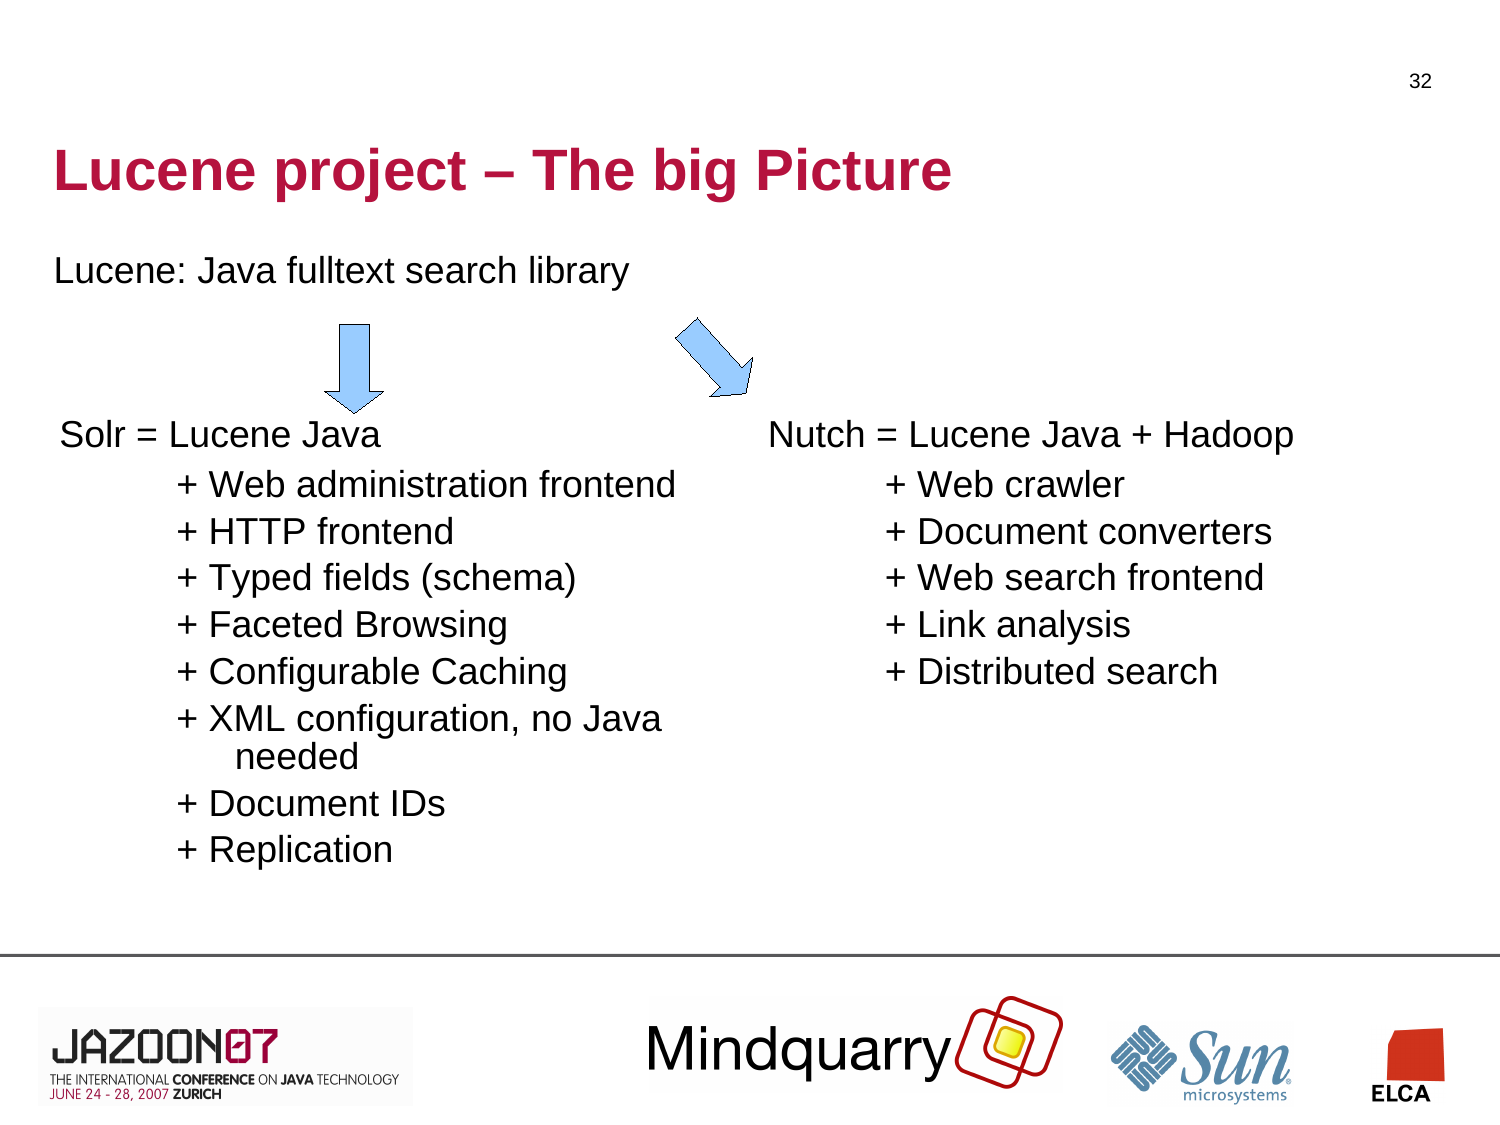

32
# Lucene project – The big Picture
Lucene: Java fulltext search library
Solr = Lucene Java
+ Web administration frontend
+ HTTP frontend
+ Typed fields (schema)
+ Faceted Browsing
+ Configurable Caching
+ XML configuration, no Java needed
+ Document IDs
+ Replication
Nutch = Lucene Java + Hadoop
+ Web crawler
+ Document converters
+ Web search frontend
+ Link analysis
+ Distributed search